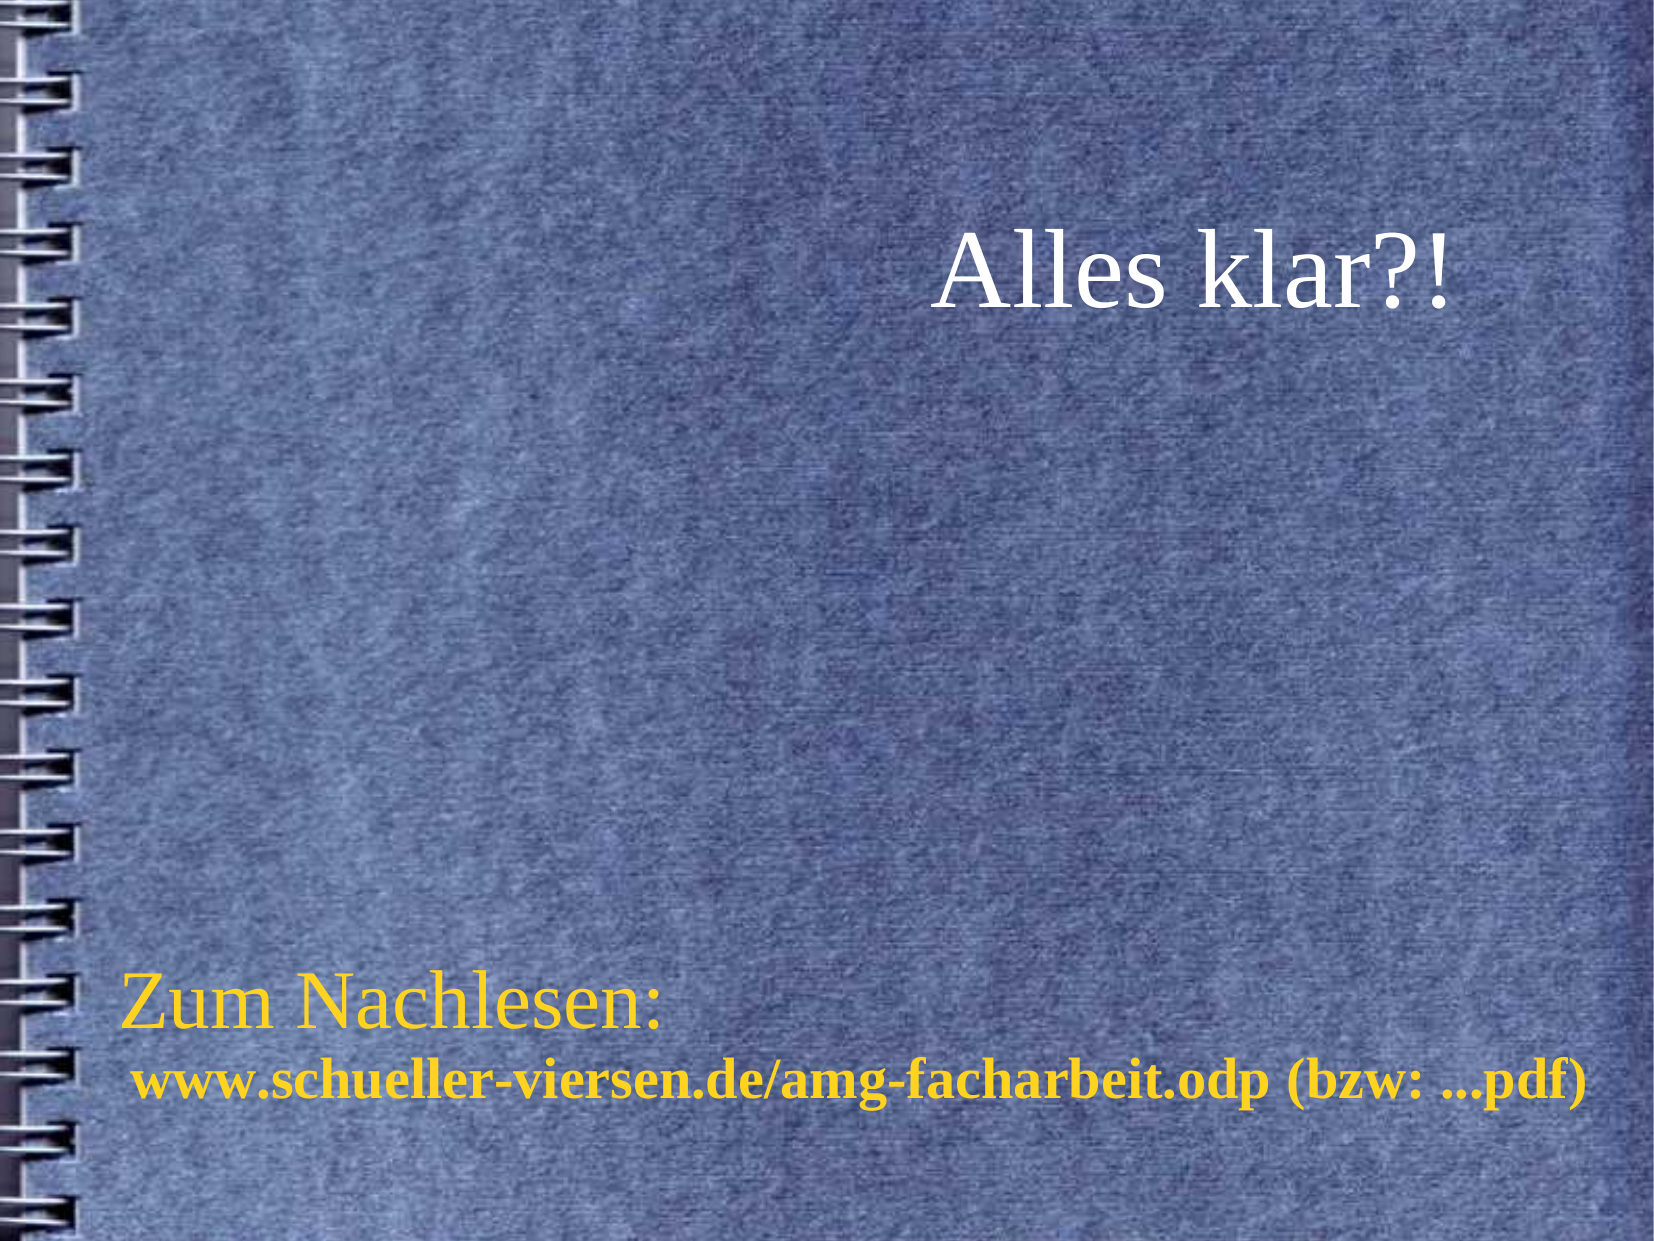

# Alles klar?!
Zum Nachlesen:
www.schueller-viersen.de/amg-facharbeit.odp (bzw: ...pdf)